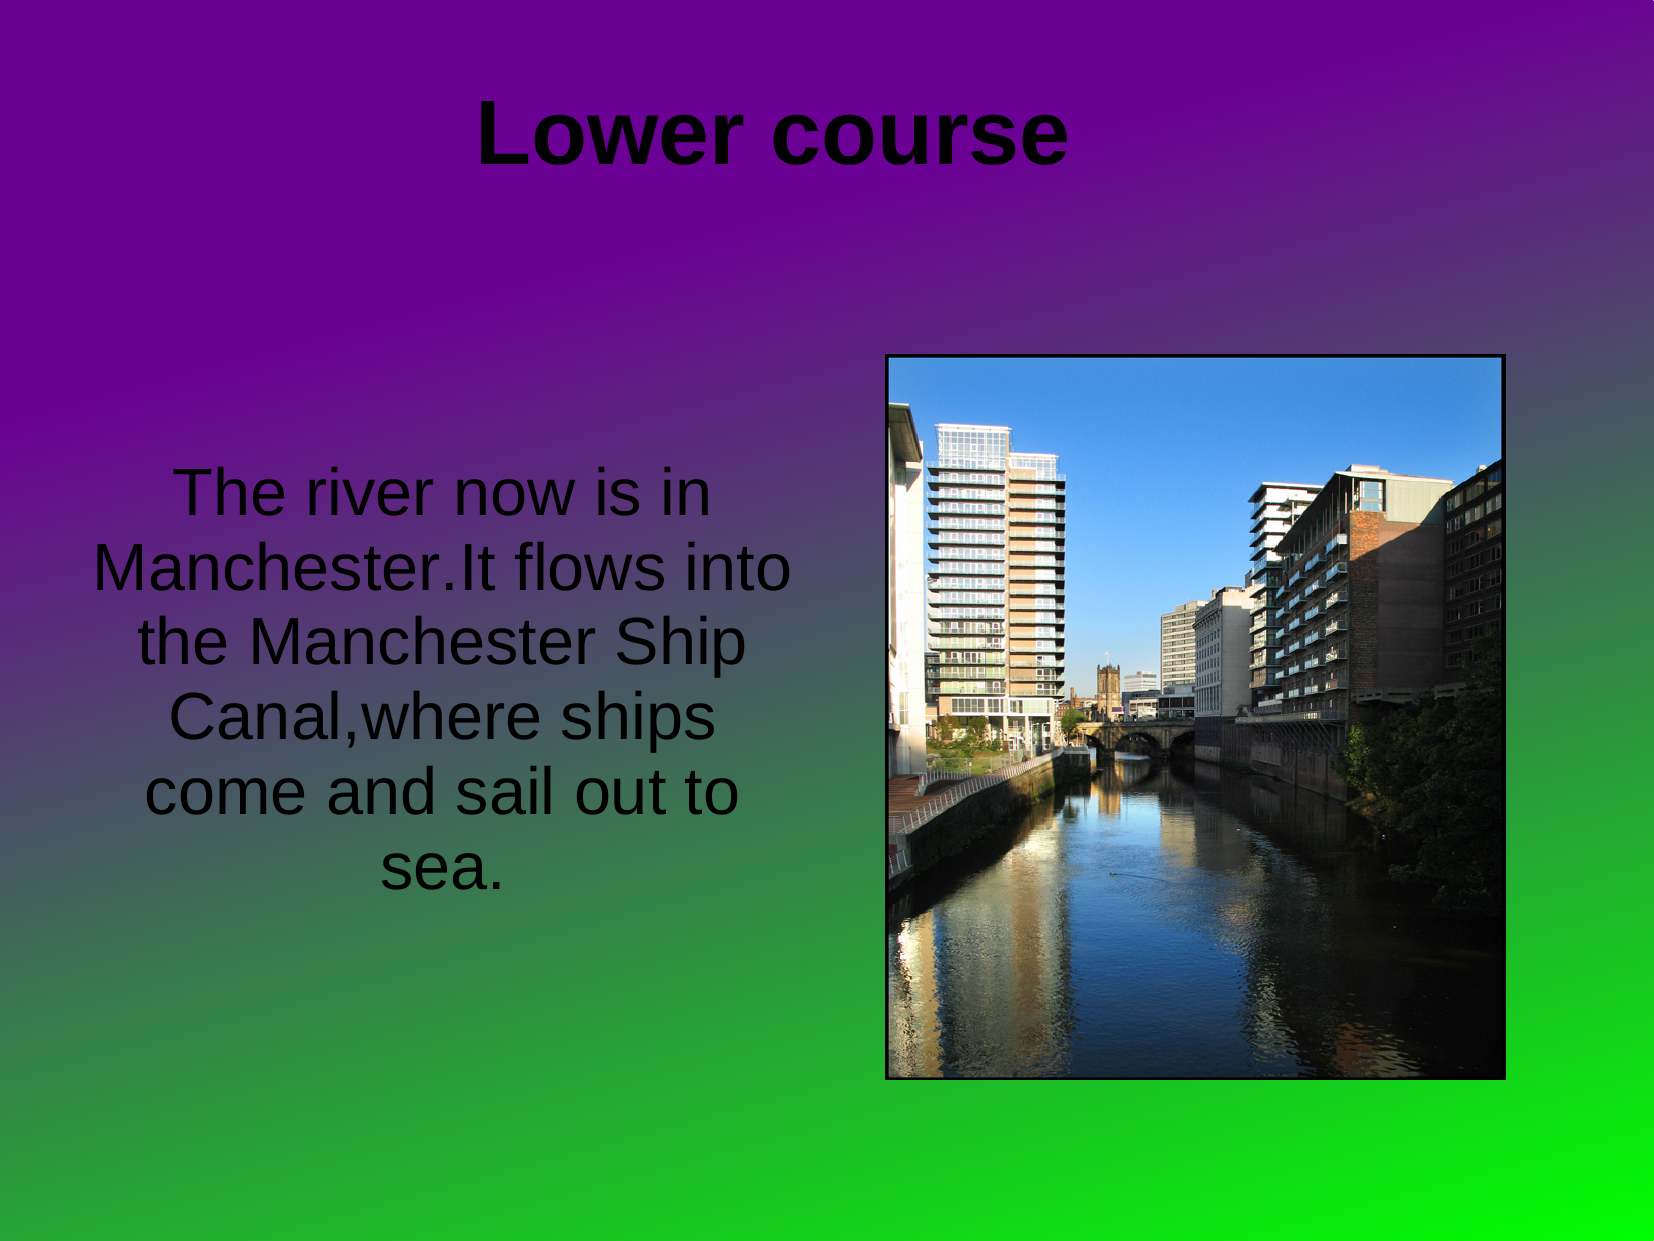

# Lower course
The river now is in Manchester.It flows into the Manchester Ship Canal,where ships come and sail out to sea.